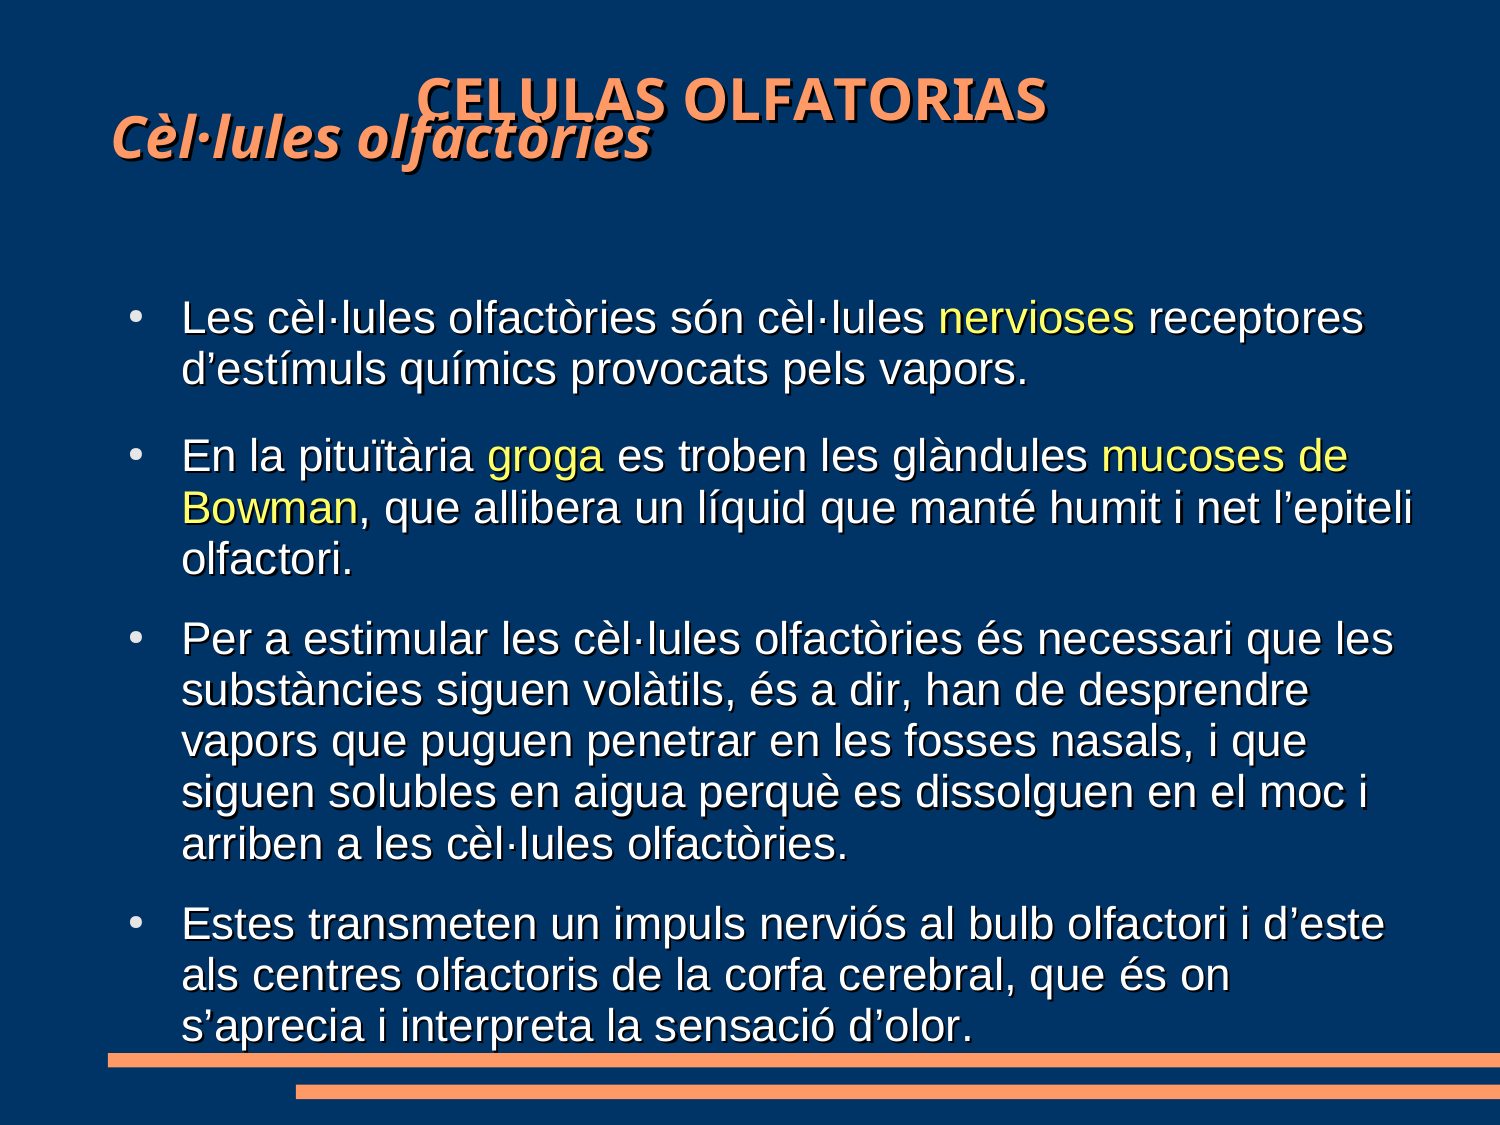

# Cèl·lules olfactòries
CELULAS OLFATORIAS
Les cèl·lules olfactòries són cèl·lules nervioses receptores d’estímuls químics provocats pels vapors.
En la pituïtària groga es troben les glàndules mucoses de Bowman, que allibera un líquid que manté humit i net l’epiteli olfactori.
Per a estimular les cèl·lules olfactòries és necessari que les substàncies siguen volàtils, és a dir, han de desprendre vapors que puguen penetrar en les fosses nasals, i que siguen solubles en aigua perquè es dissolguen en el moc i arriben a les cèl·lules olfactòries.
Estes transmeten un impuls nerviós al bulb olfactori i d’este als centres olfactoris de la corfa cerebral, que és on s’aprecia i interpreta la sensació d’olor.